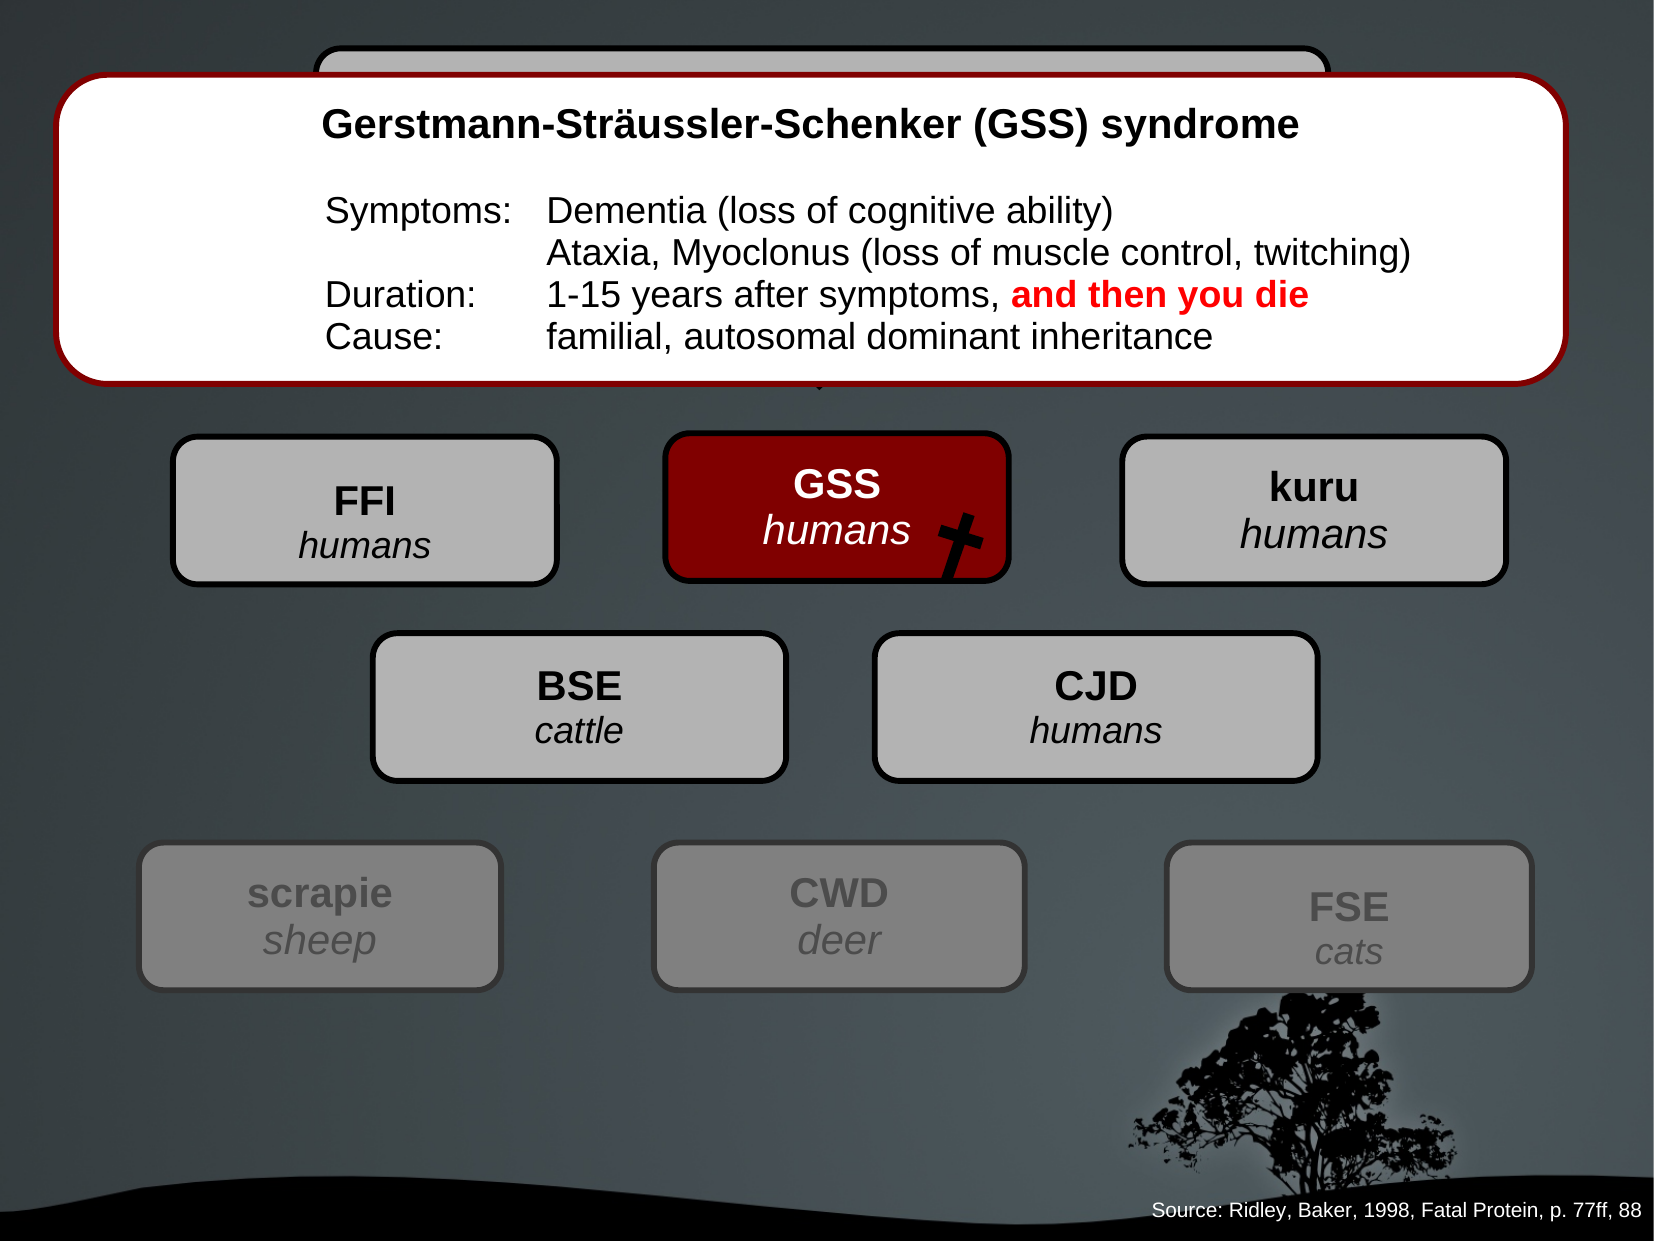

Gerstmann-Sträussler-Schenker (GSS) syndrome
Symptoms:	Dementia (loss of cognitive ability)
			Ataxia, Myoclonus (loss of muscle control, twitching)
Duration:	1-15 years after symptoms, and then you die
Cause:		familial, autosomal dominant inheritance
GSS
humans
kuru
humans
FFI
humans
BSE
cattle
CJD
humans
scrapie
sheep
CWD
deer
FSE
cats
Source: Ridley, Baker, 1998, Fatal Protein, p. 77ff, 88